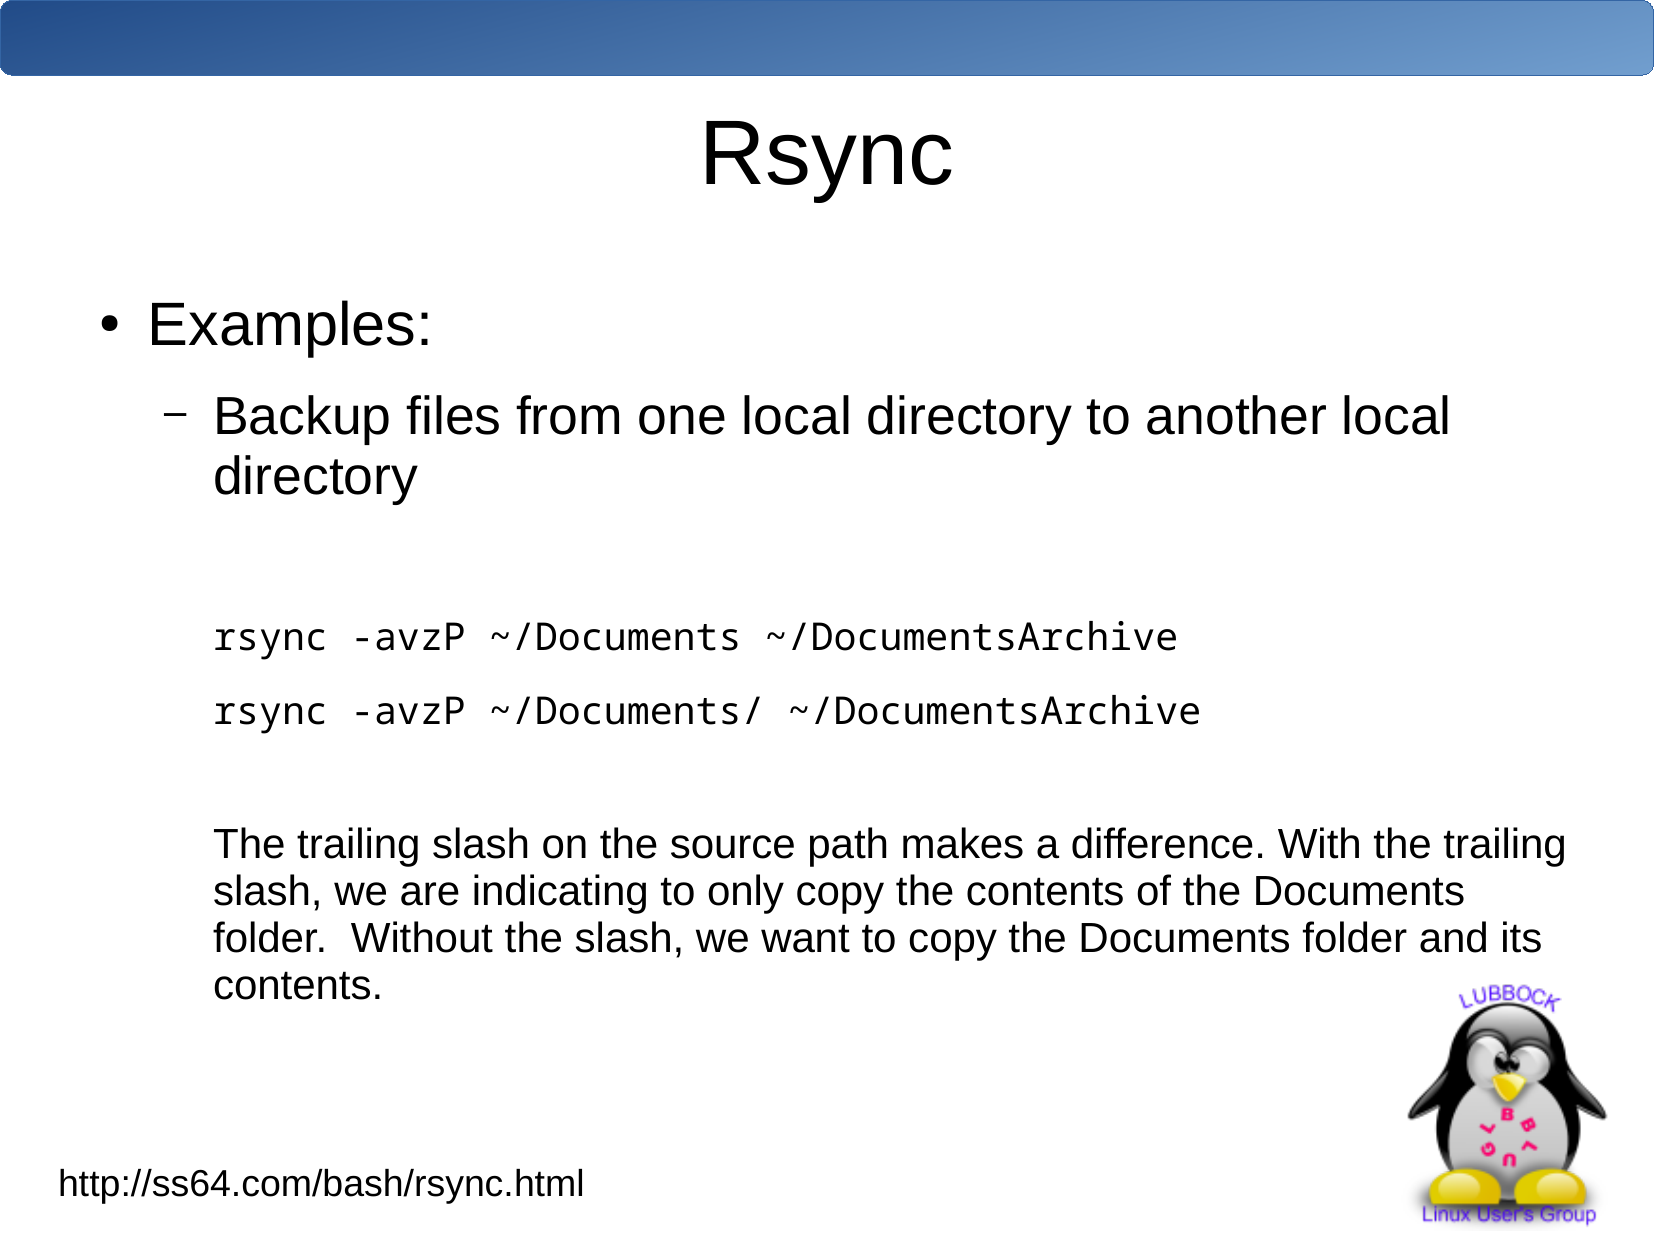

# Rsync
Examples:
Backup files from one local directory to another local directory
rsync -avzP ~/Documents ~/DocumentsArchive
rsync -avzP ~/Documents/ ~/DocumentsArchive
The trailing slash on the source path makes a difference. With the trailing slash, we are indicating to only copy the contents of the Documents folder. Without the slash, we want to copy the Documents folder and its contents.
http://ss64.com/bash/rsync.html